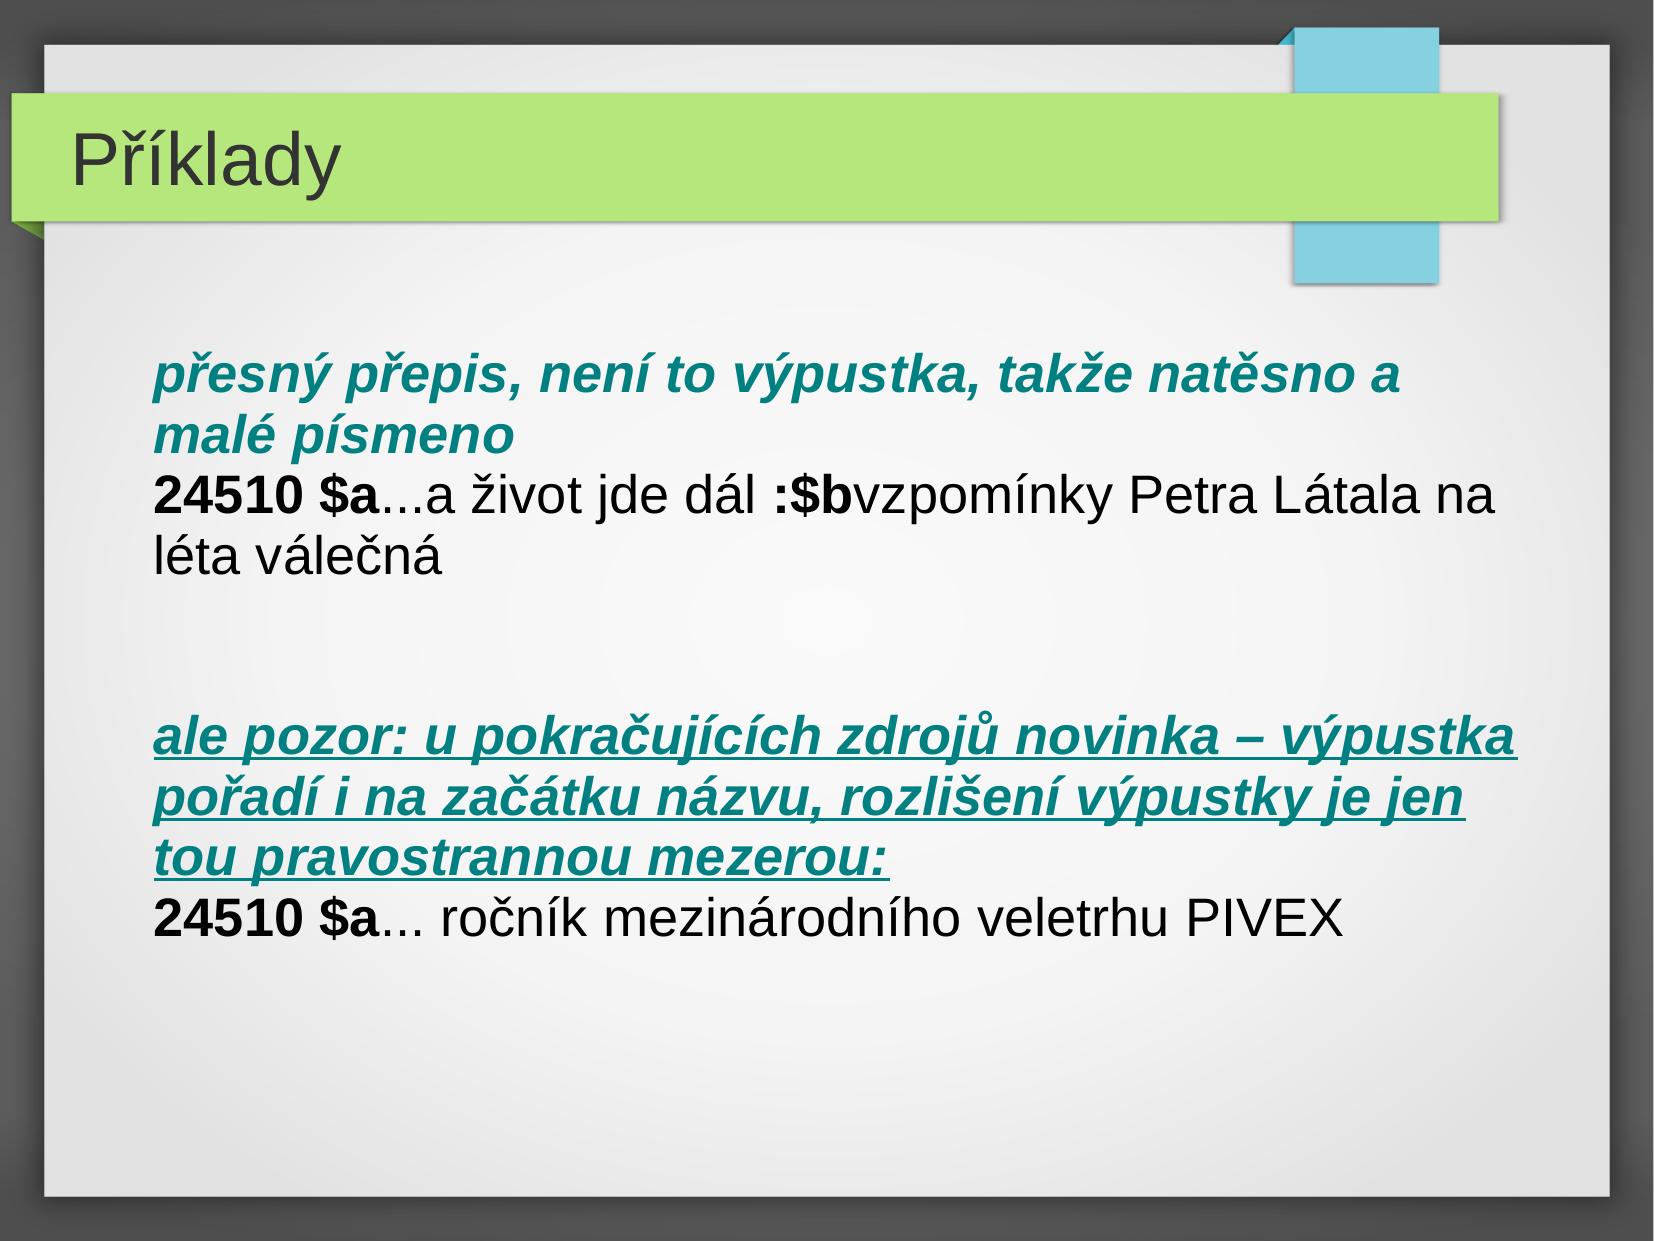

# Příklady
přesný přepis, není to výpustka, takže natěsno a malé písmeno
24510 $a...a život jde dál :$bvzpomínky Petra Látala na léta válečná
ale pozor: u pokračujících zdrojů novinka – výpustka pořadí i na začátku názvu, rozlišení výpustky je jen tou pravostrannou mezerou:
24510 $a... ročník mezinárodního veletrhu PIVEX